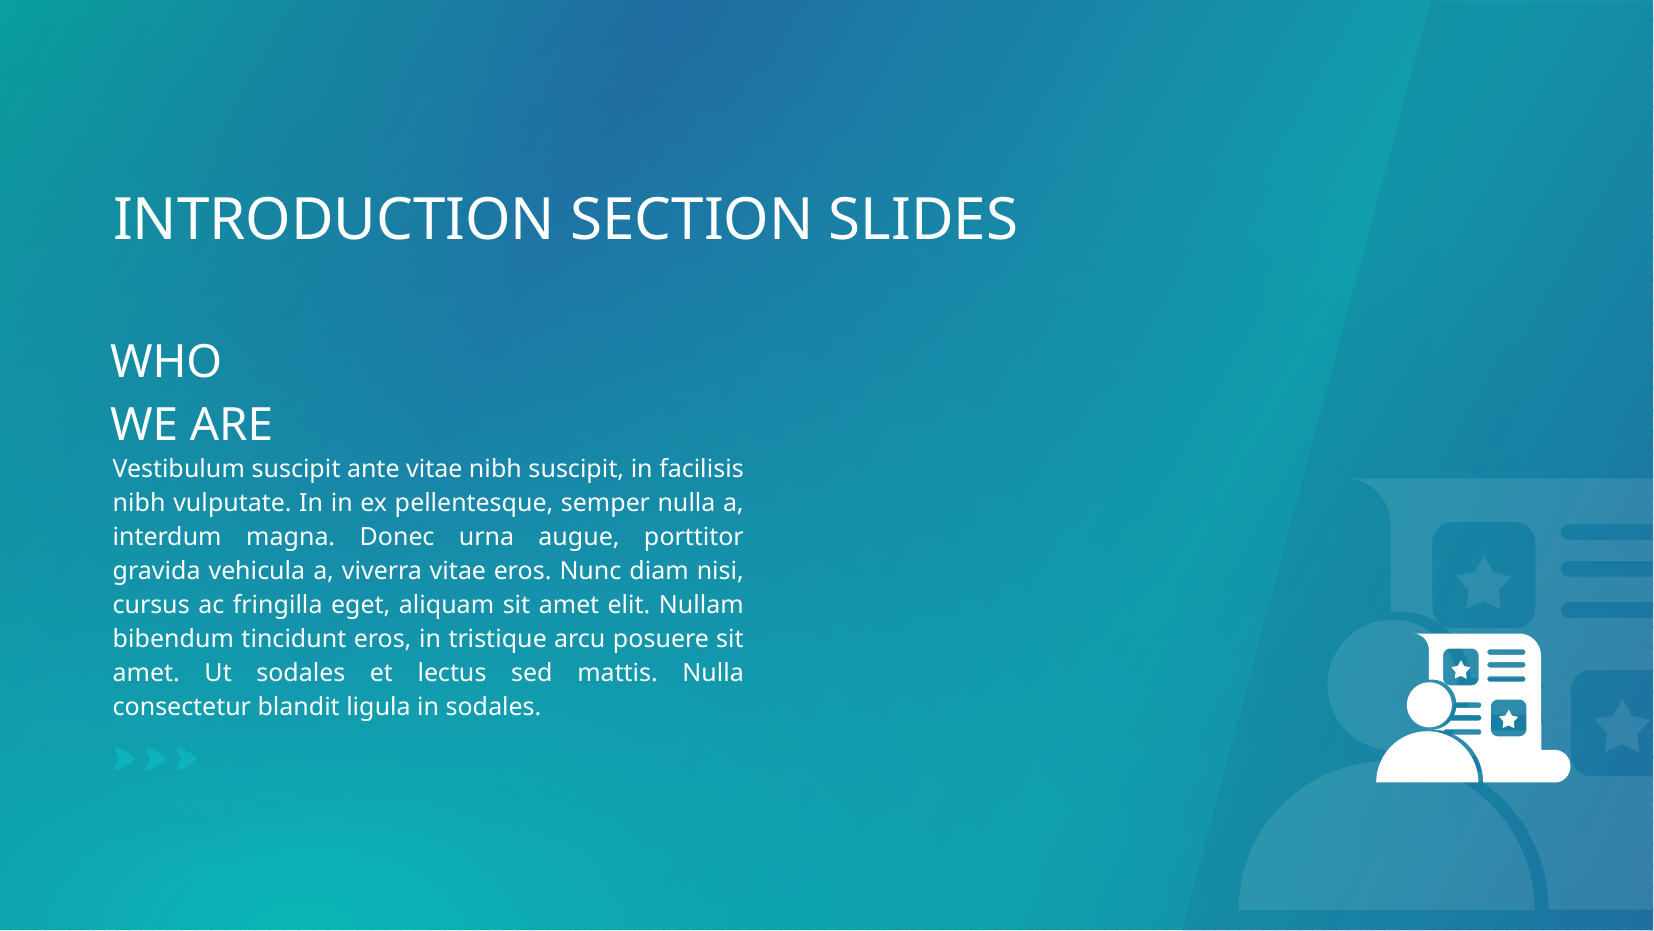

INTRODUCTION SECTION SLIDES
WHO
WE ARE
# Vestibulum suscipit ante vitae nibh suscipit, in facilisis nibh vulputate. In in ex pellentesque, semper nulla a, interdum magna. Donec urna augue, porttitor gravida vehicula a, viverra vitae eros. Nunc diam nisi, cursus ac fringilla eget, aliquam sit amet elit. Nullam bibendum tincidunt eros, in tristique arcu posuere sit amet. Ut sodales et lectus sed mattis. Nulla consectetur blandit ligula in sodales.